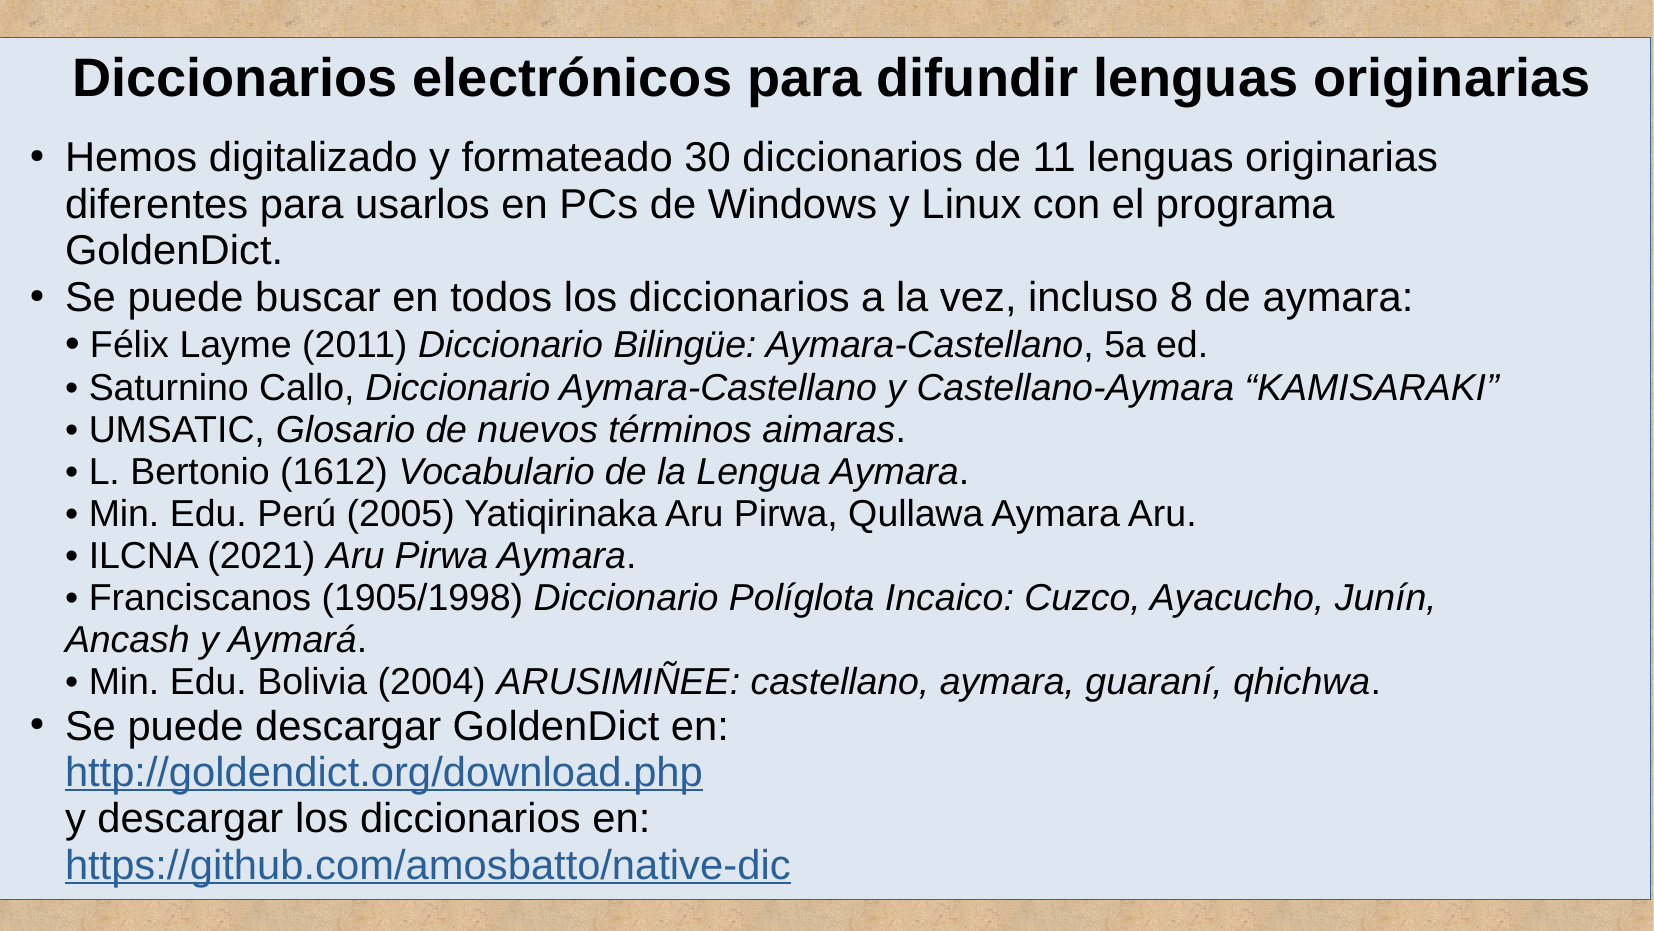

# Diccionarios electrónicos para difundir lenguas originarias
Hemos digitalizado y formateado 30 diccionarios de 11 lenguas originarias diferentes para usarlos en PCs de Windows y Linux con el programa GoldenDict.
Se puede buscar en todos los diccionarios a la vez, incluso 8 de aymara:
• Félix Layme (2011) Diccionario Bilingüe: Aymara-Castellano, 5a ed.
• Saturnino Callo, Diccionario Aymara-Castellano y Castellano-Aymara “KAMISARAKI”
• UMSATIC, Glosario de nuevos términos aimaras.
• L. Bertonio (1612) Vocabulario de la Lengua Aymara.
• Min. Edu. Perú (2005) Yatiqirinaka Aru Pirwa, Qullawa Aymara Aru.
• ILCNA (2021) Aru Pirwa Aymara.
• Franciscanos (1905/1998) Diccionario Políglota Incaico: Cuzco, Ayacucho, Junín, Ancash y Aymará.
• Min. Edu. Bolivia (2004) ARUSIMIÑEE: castellano, aymara, guaraní, qhichwa.
Se puede descargar GoldenDict en:
http://goldendict.org/download.php
y descargar los diccionarios en:
https://github.com/amosbatto/native-dic